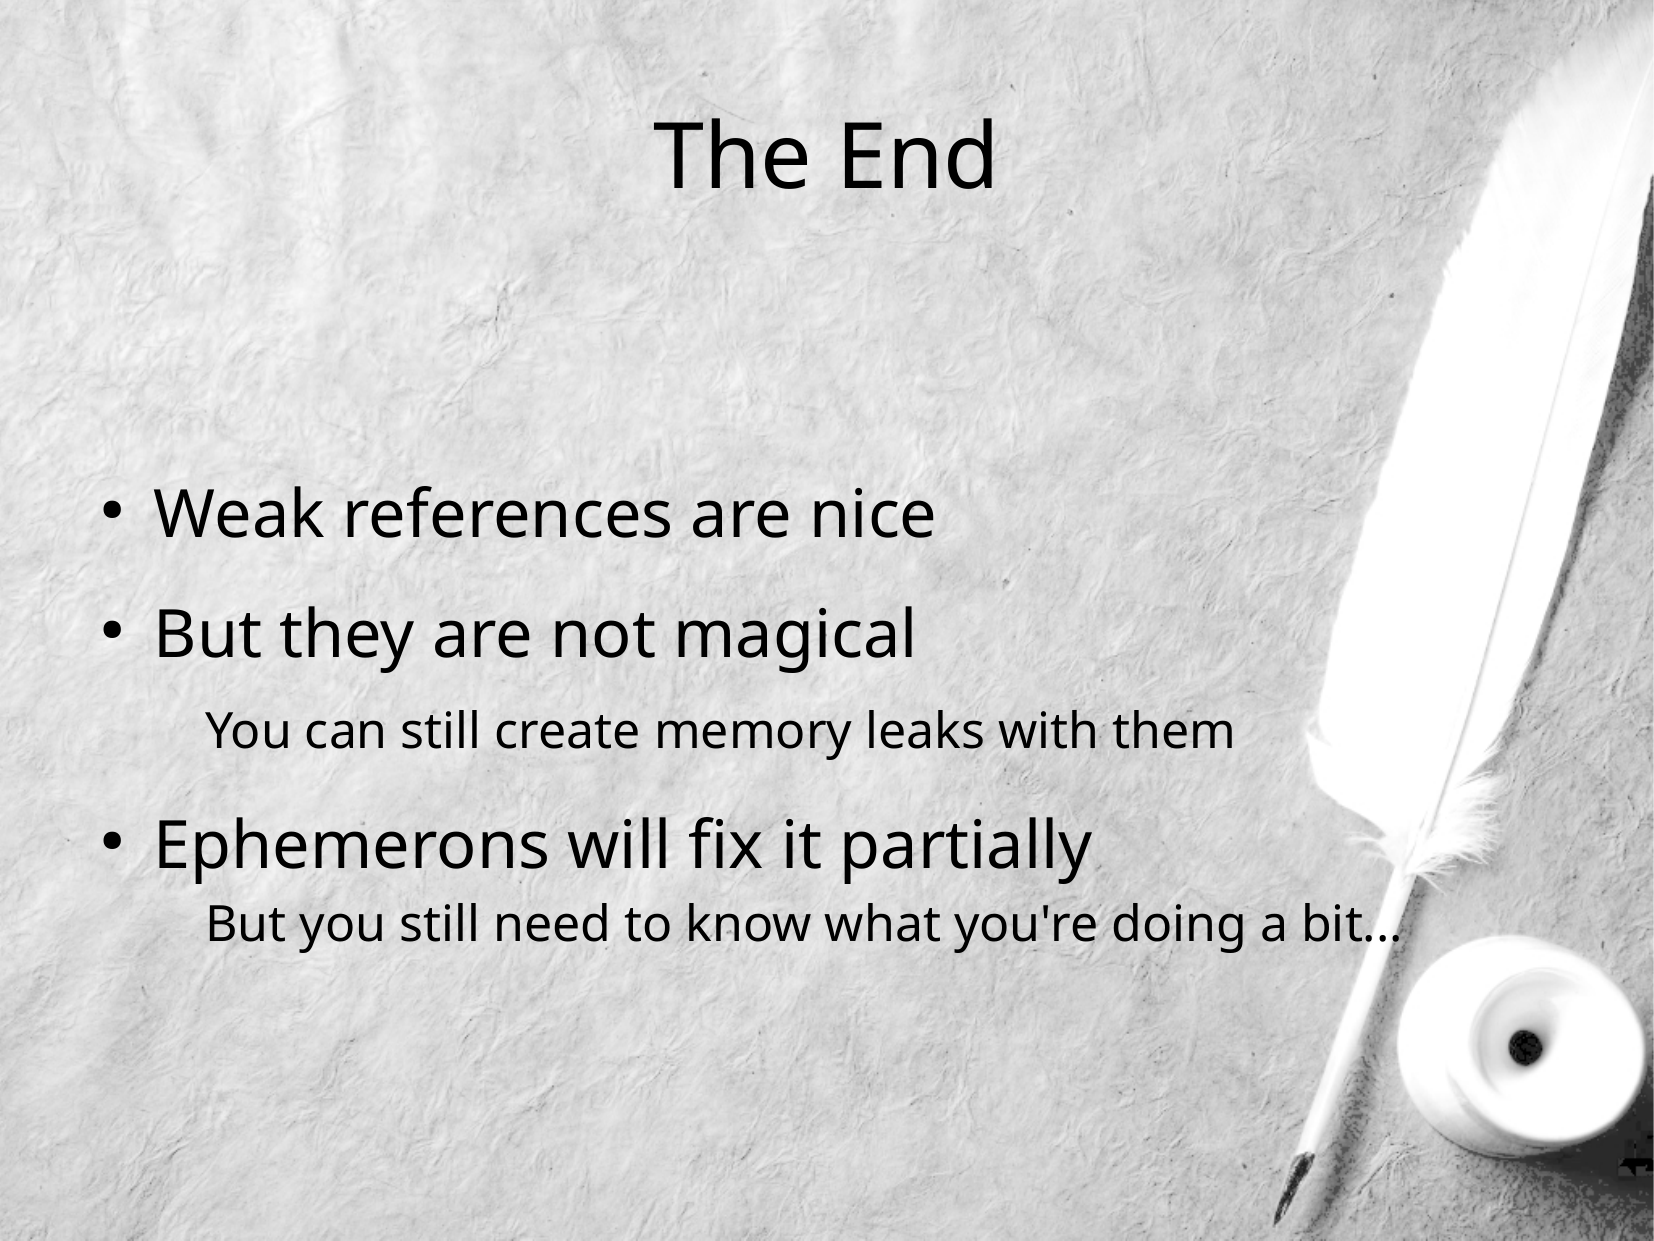

# The End
Weak references are nice
But they are not magical
 You can still create memory leaks with them
Ephemerons will fix it partially
 But you still need to know what you're doing a bit...